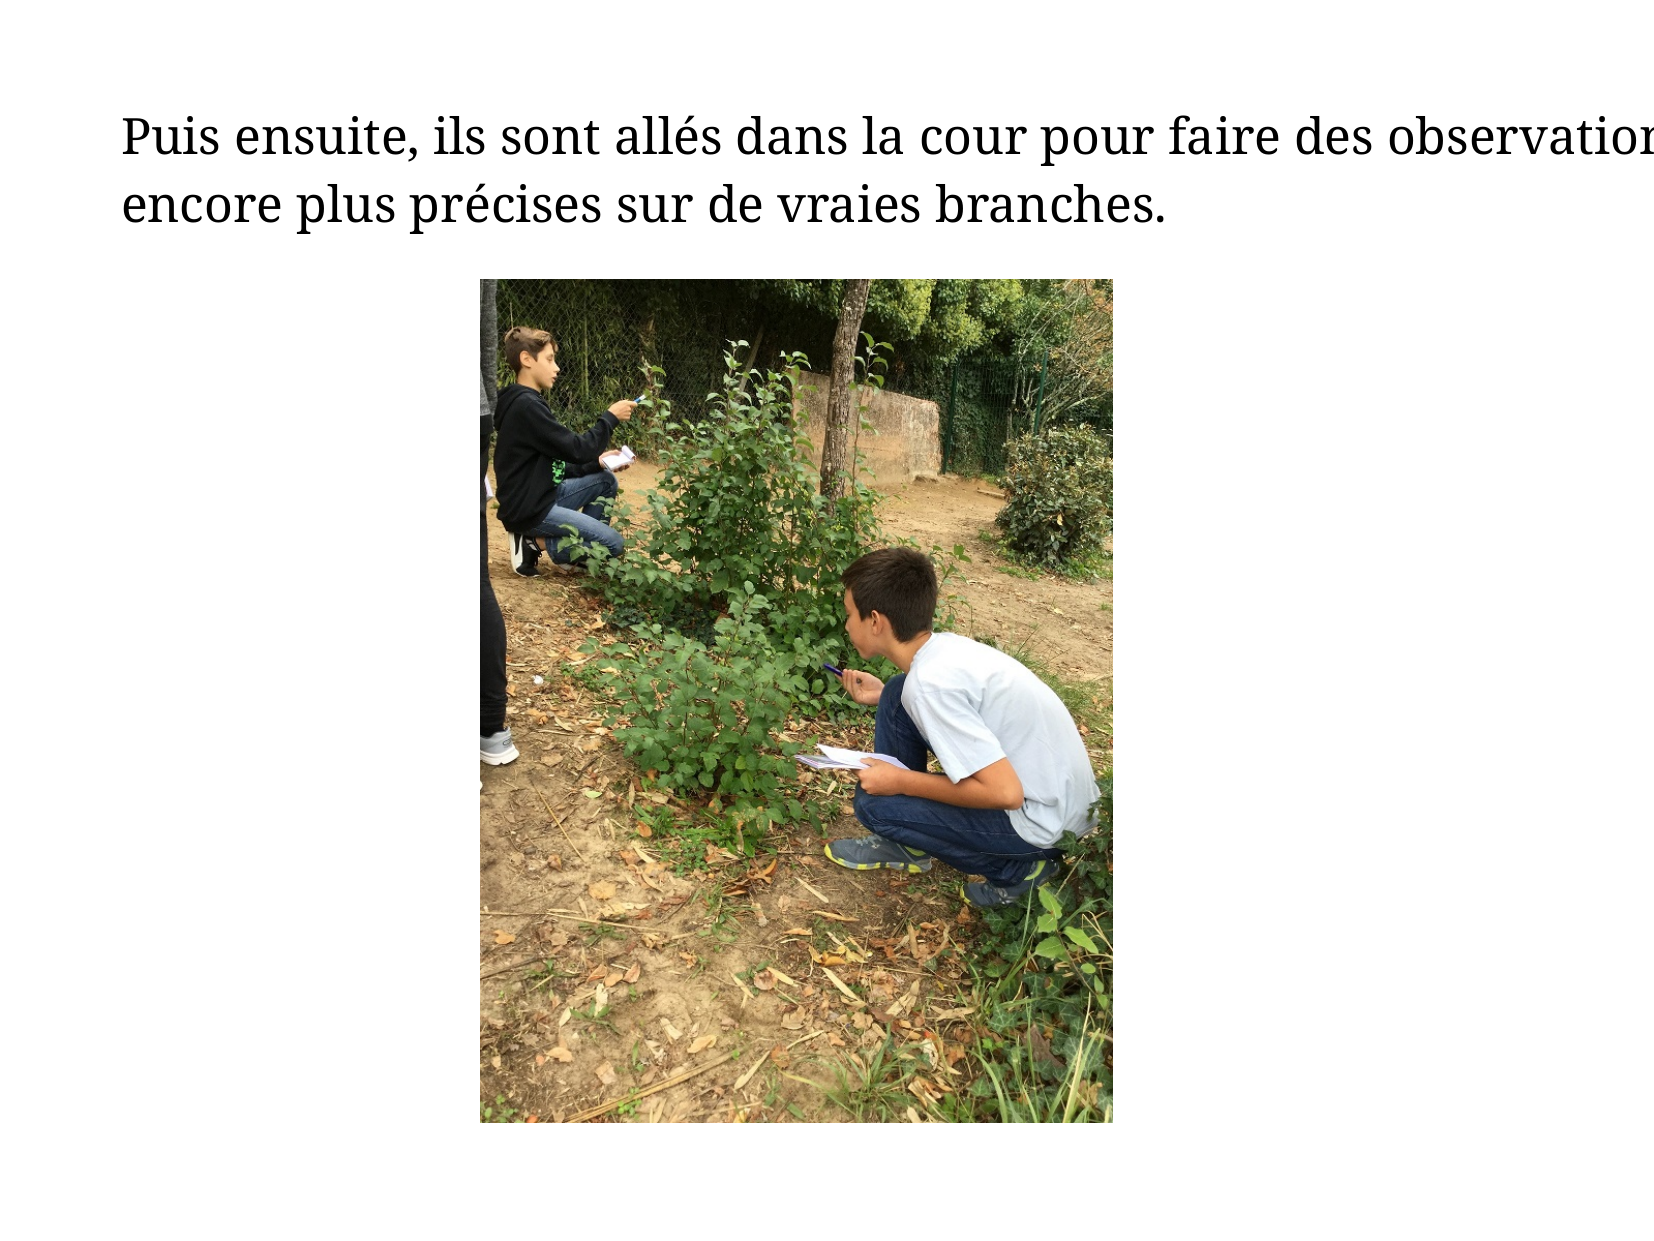

Puis ensuite, ils sont allés dans la cour pour faire des observations
encore plus précises sur de vraies branches.